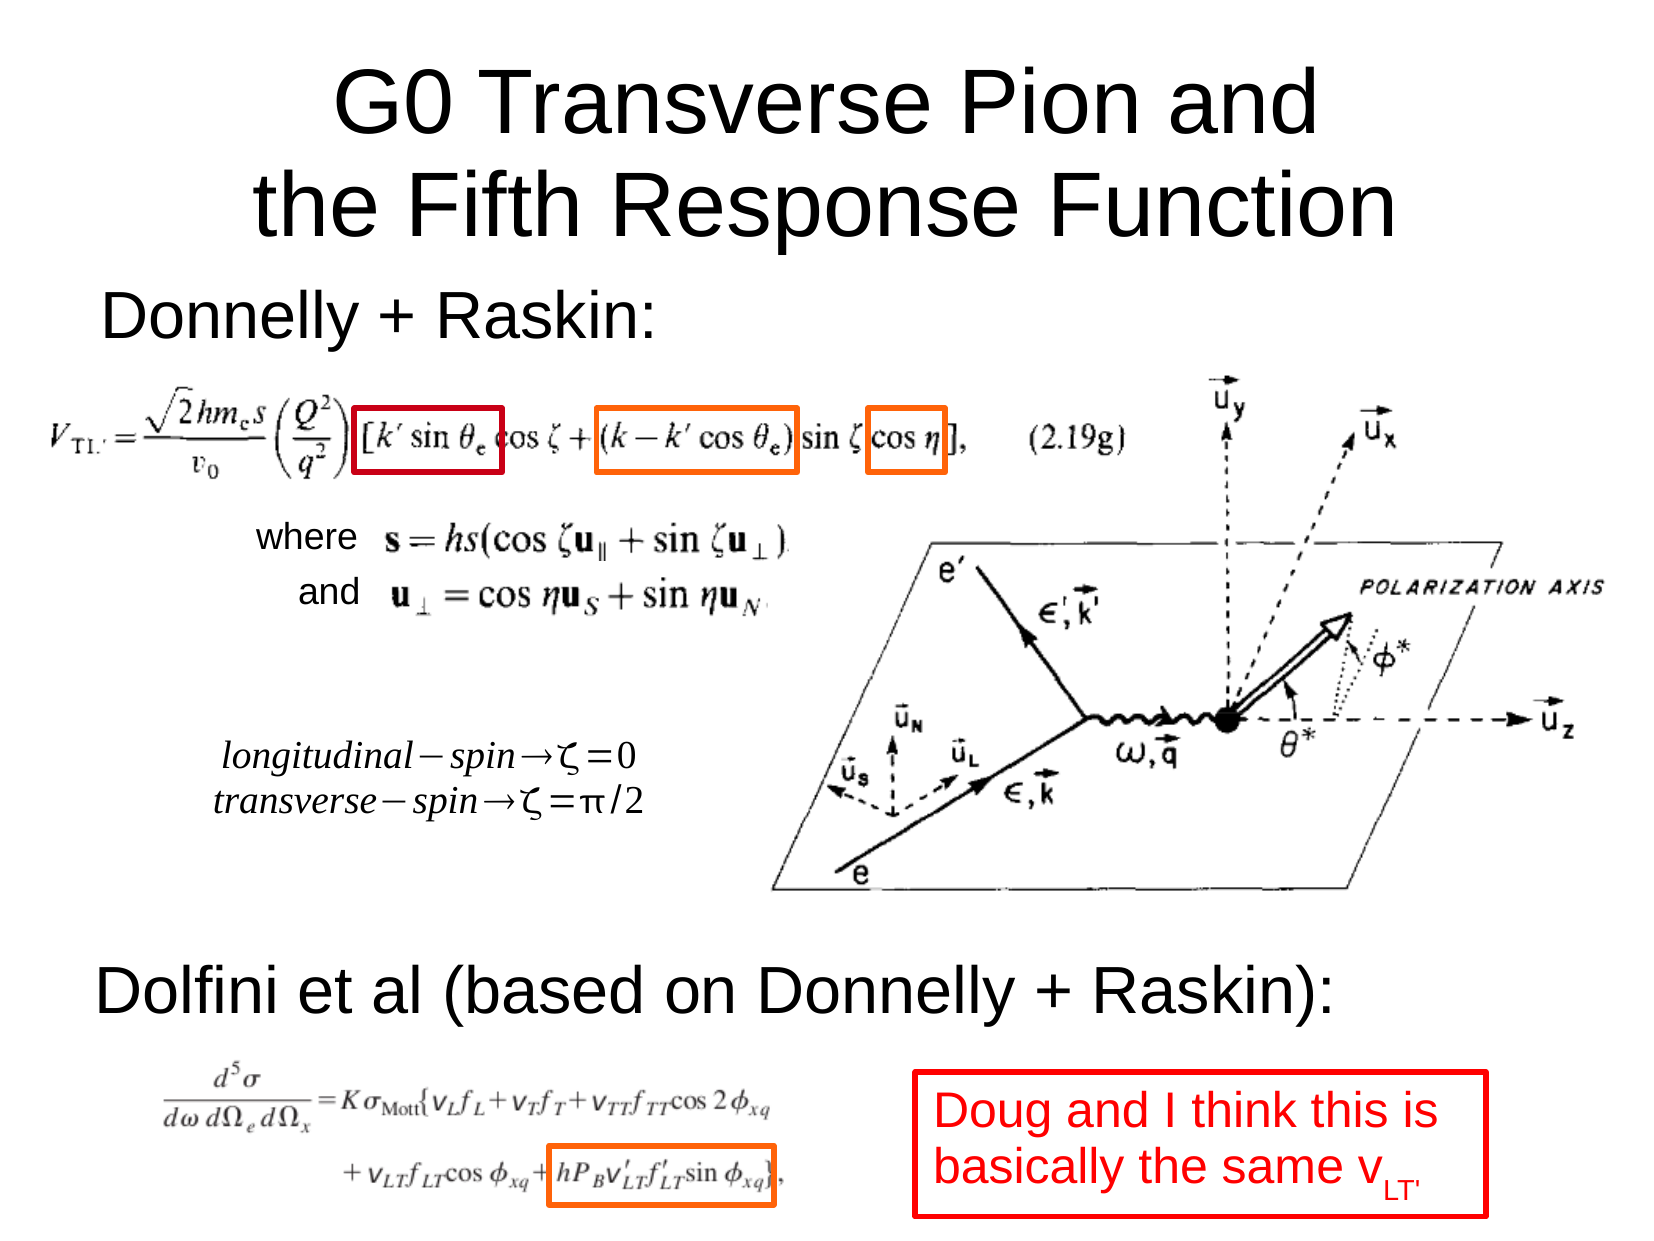

# G0 Transverse Pion and the Fifth Response Function
Donnelly + Raskin:
where
and
Dolfini et al (based on Donnelly + Raskin):
Doug and I think this is
basically the same vLT'